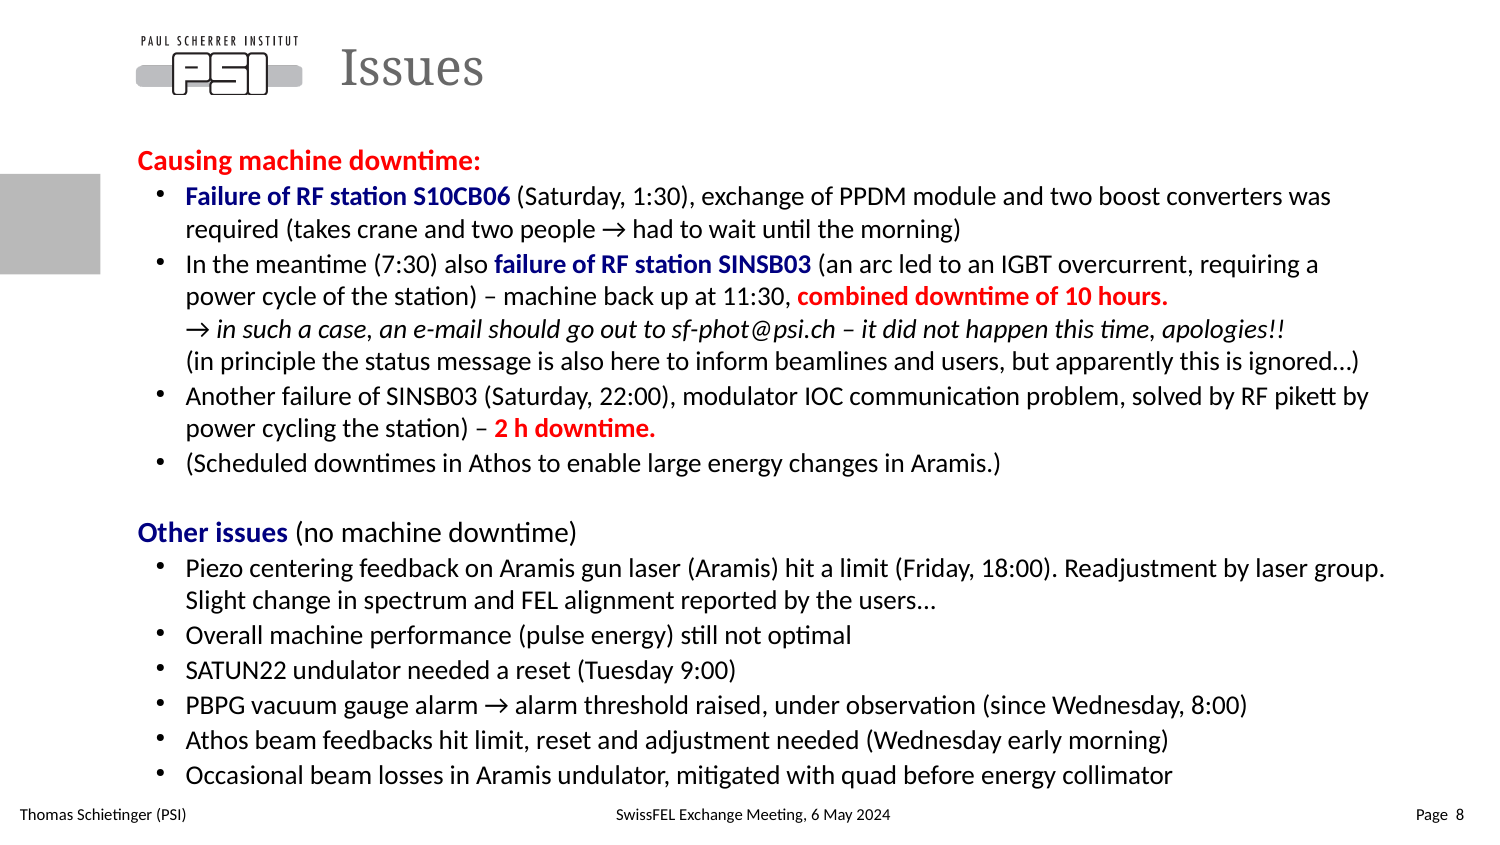

# Issues
Causing machine downtime:
Failure of RF station S10CB06 (Saturday, 1:30), exchange of PPDM module and two boost converters was required (takes crane and two people → had to wait until the morning)
In the meantime (7:30) also failure of RF station SINSB03 (an arc led to an IGBT overcurrent, requiring a power cycle of the station) – machine back up at 11:30, combined downtime of 10 hours.
→ in such a case, an e-mail should go out to sf-phot@psi.ch – it did not happen this time, apologies!!
(in principle the status message is also here to inform beamlines and users, but apparently this is ignored…)
Another failure of SINSB03 (Saturday, 22:00), modulator IOC communication problem, solved by RF pikett by power cycling the station) – 2 h downtime.
(Scheduled downtimes in Athos to enable large energy changes in Aramis.)
Other issues (no machine downtime)
Piezo centering feedback on Aramis gun laser (Aramis) hit a limit (Friday, 18:00). Readjustment by laser group. Slight change in spectrum and FEL alignment reported by the users...
Overall machine performance (pulse energy) still not optimal
SATUN22 undulator needed a reset (Tuesday 9:00)
PBPG vacuum gauge alarm → alarm threshold raised, under observation (since Wednesday, 8:00)
Athos beam feedbacks hit limit, reset and adjustment needed (Wednesday early morning)
Occasional beam losses in Aramis undulator, mitigated with quad before energy collimator